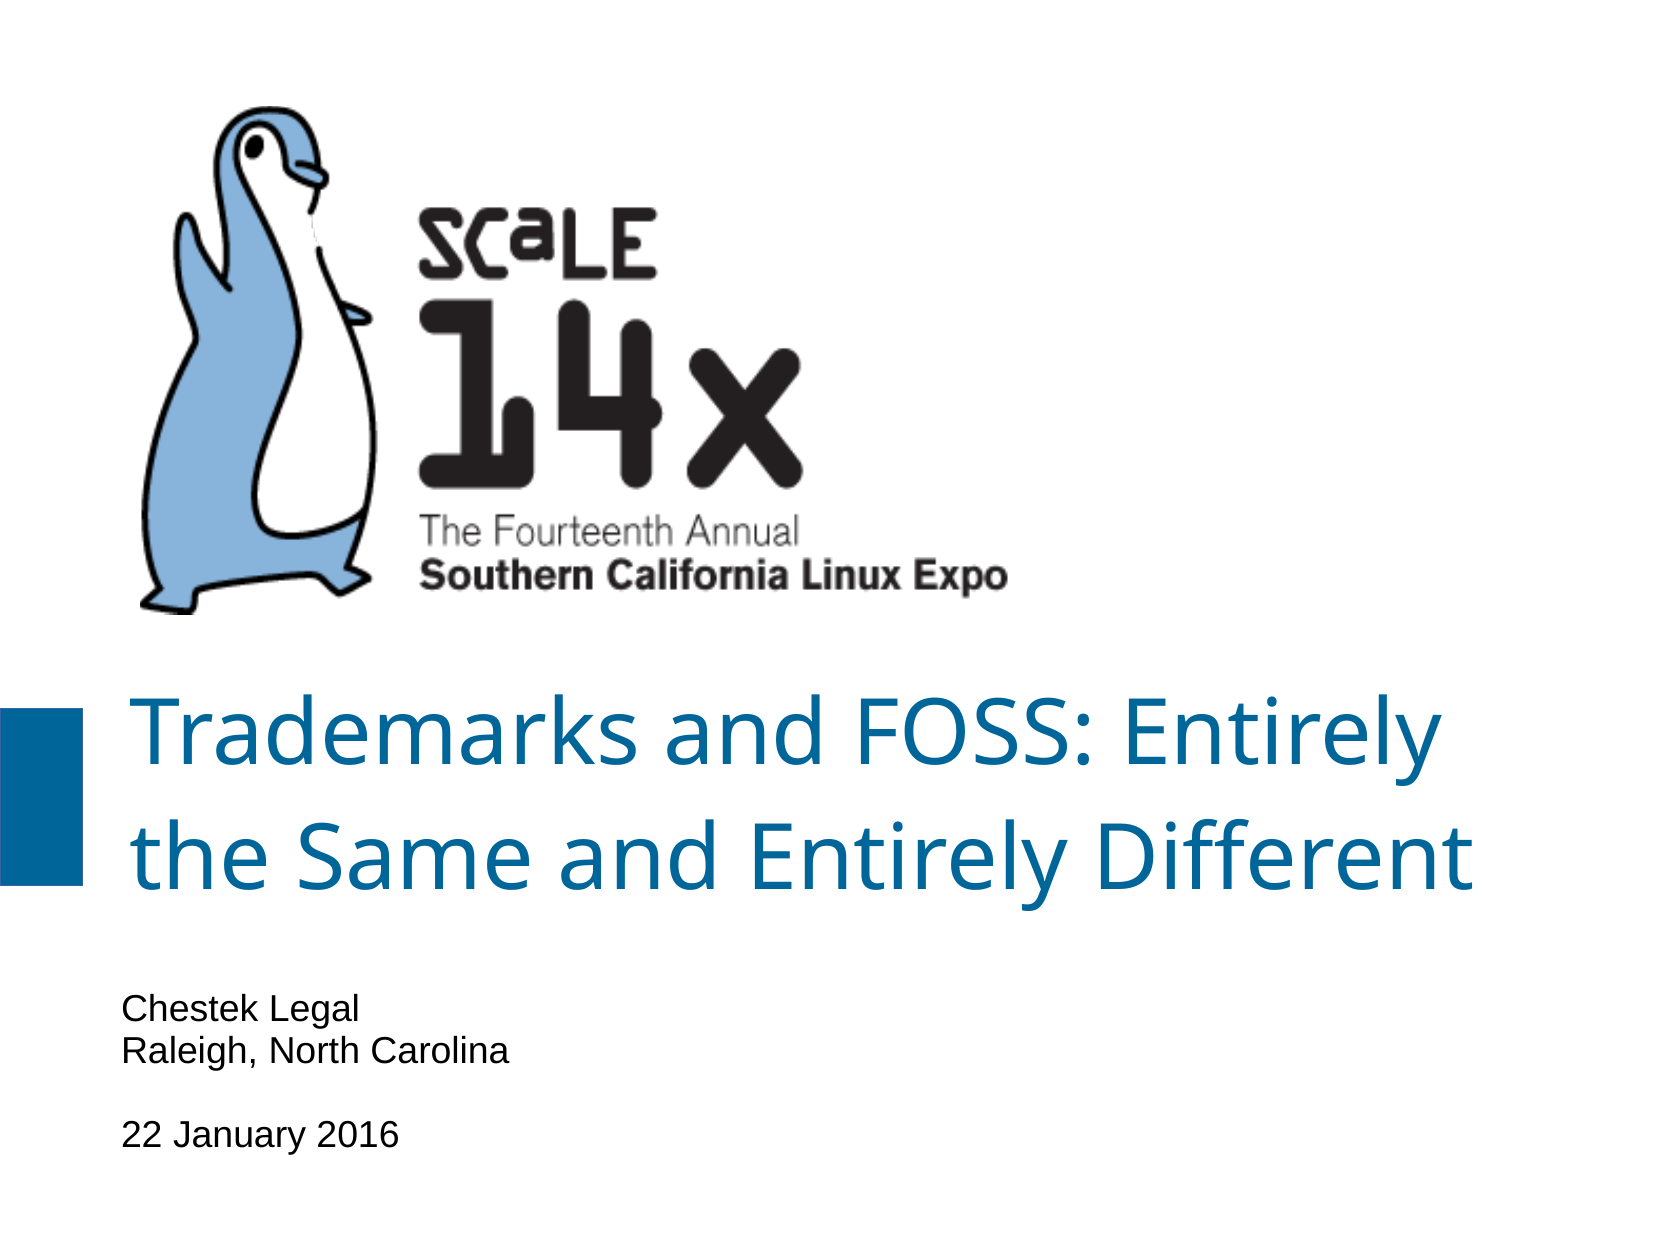

# Trademarks and FOSS: Entirely the Same and Entirely Different
Chestek Legal
Raleigh, North Carolina
22 January 2016